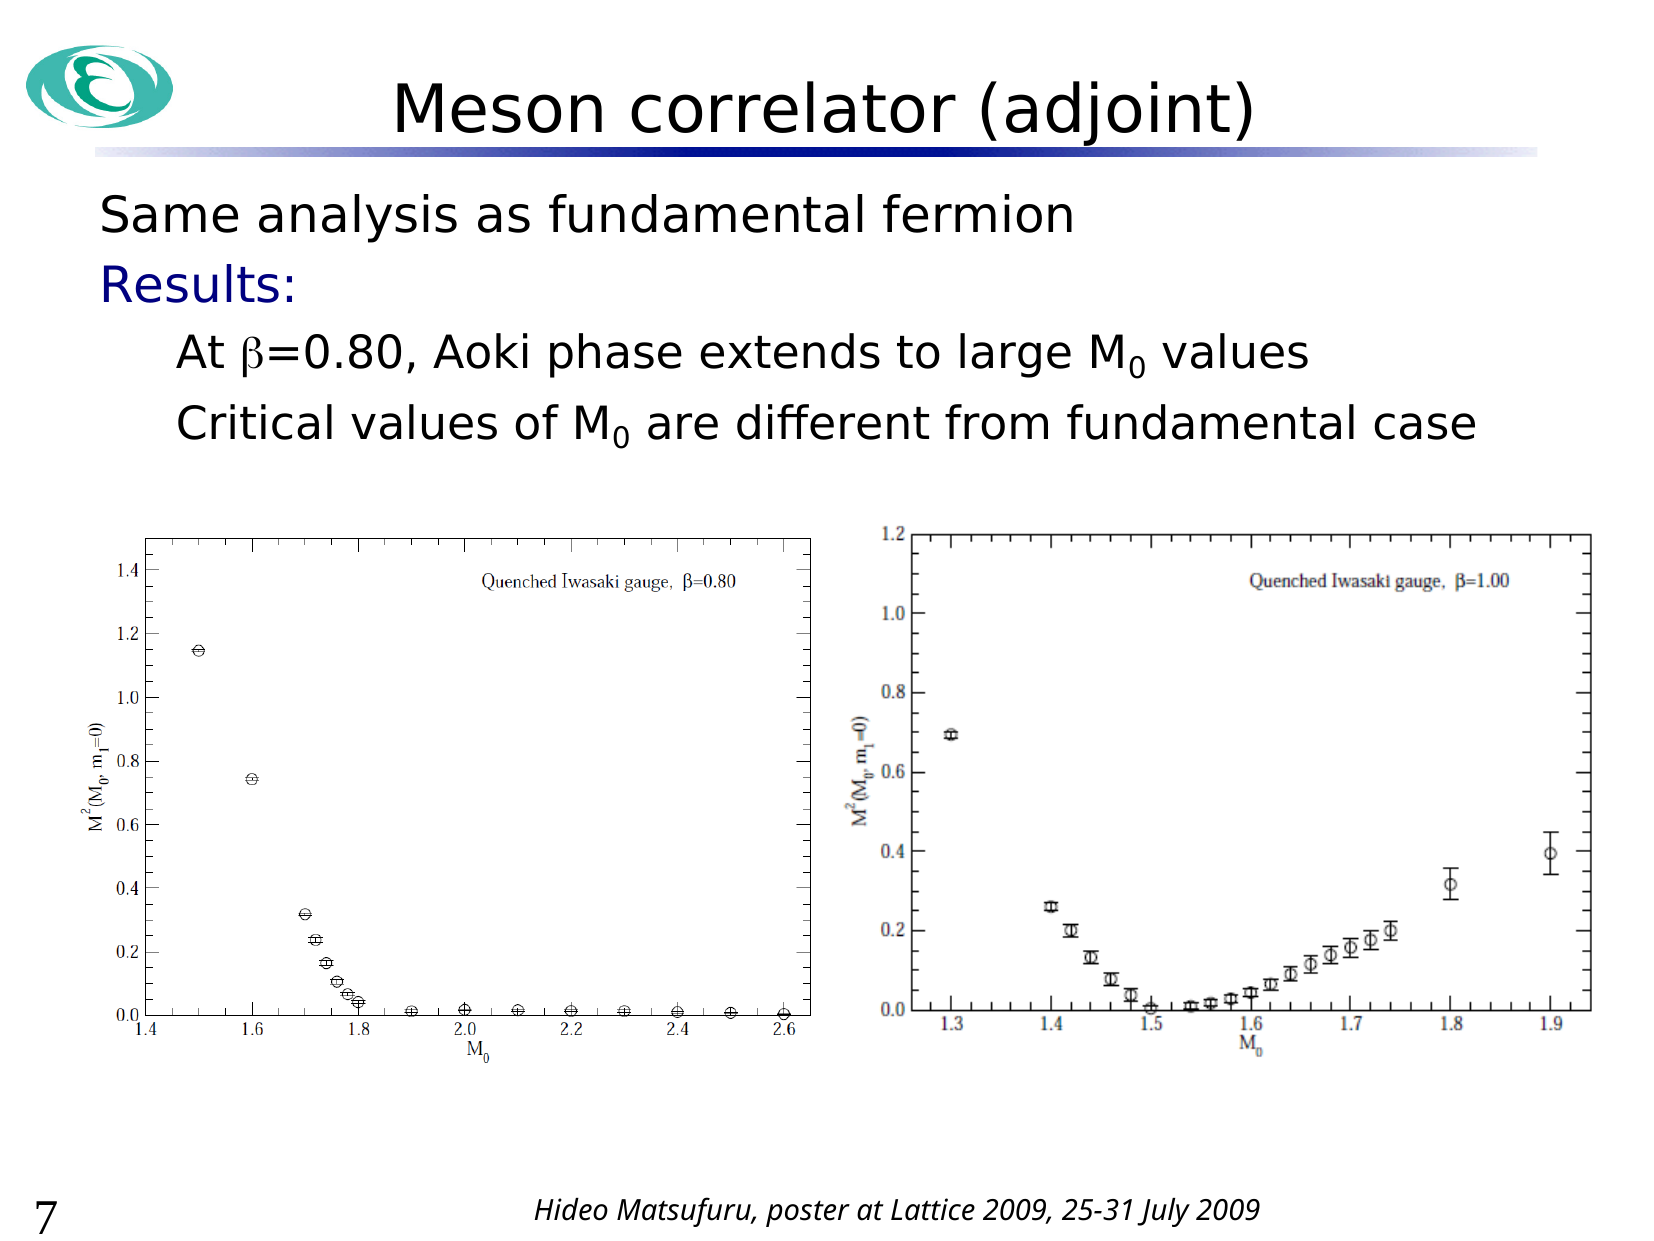

# Meson correlator (adjoint)
Same analysis as fundamental fermion
Results:
At =0.80, Aoki phase extends to large M0 values
Critical values of M0 are different from fundamental case